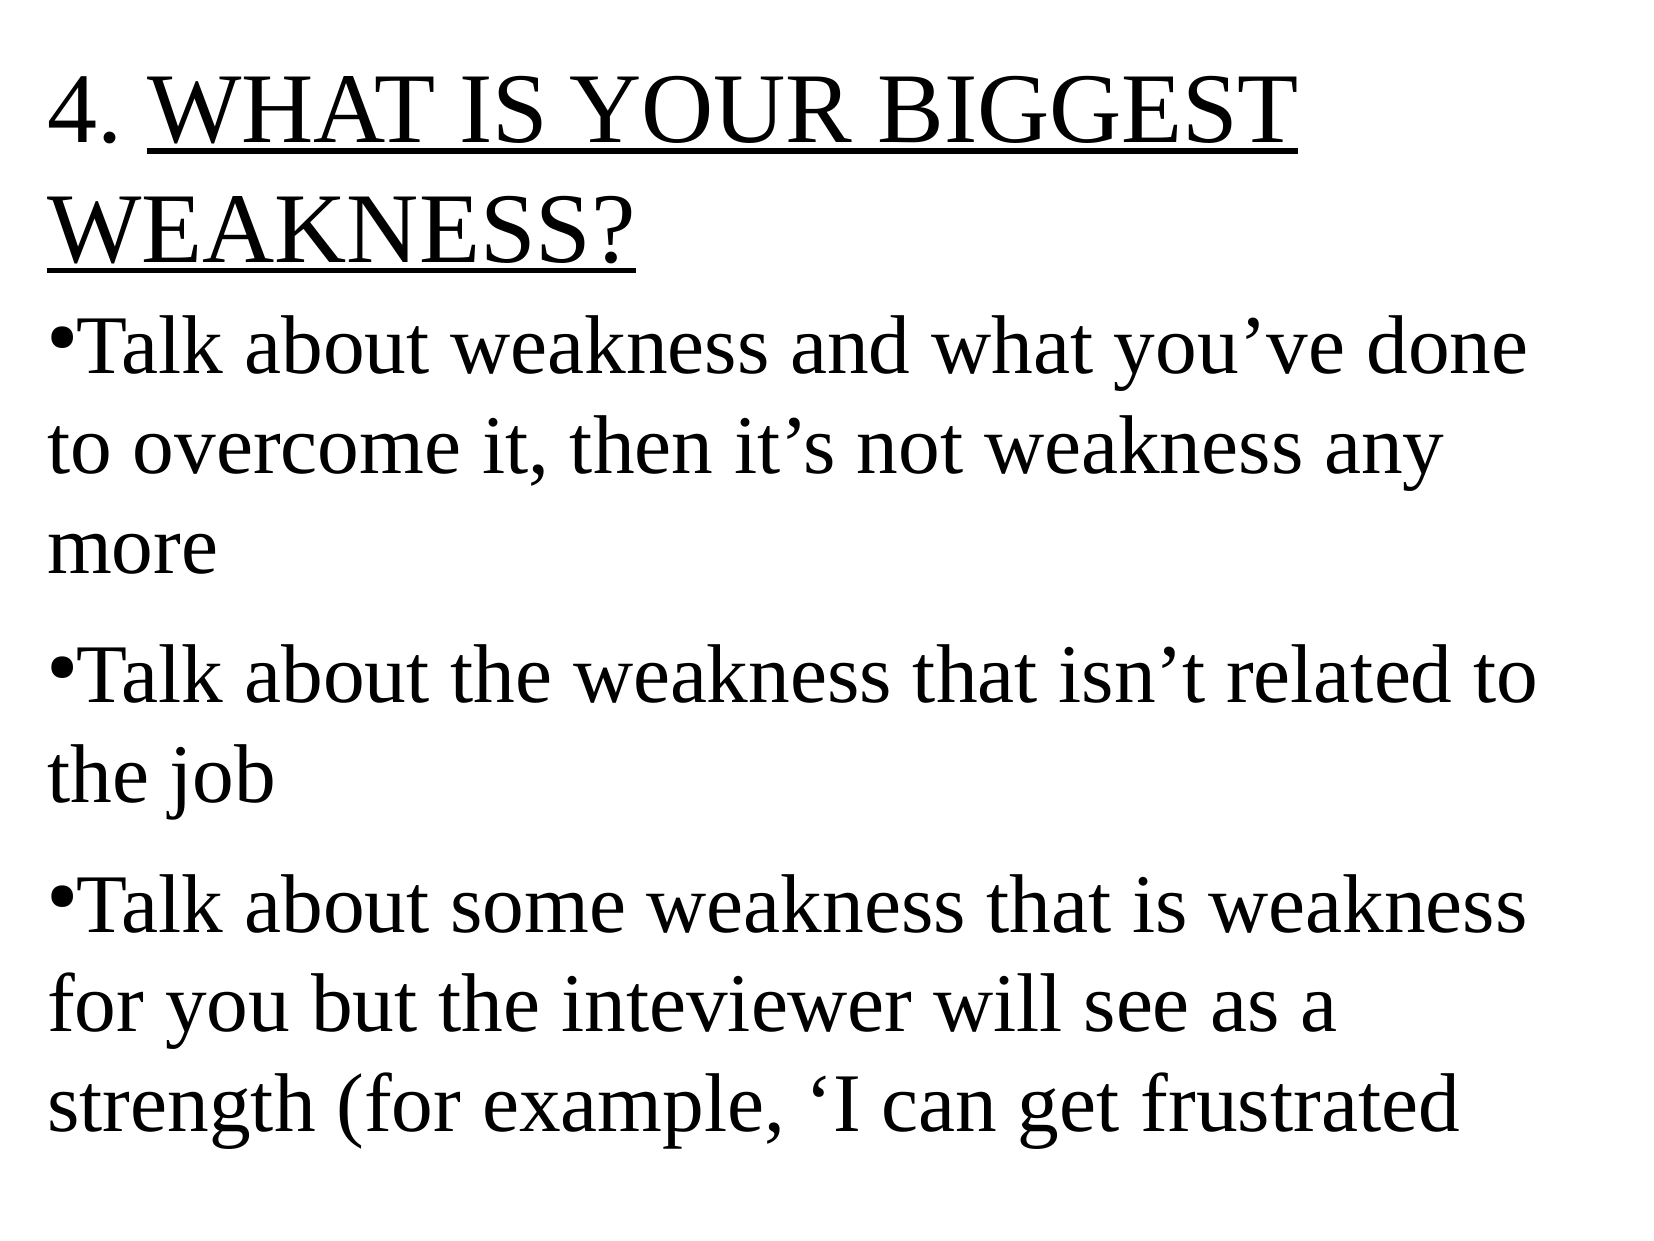

# 4. WHAT IS YOUR BIGGEST WEAKNESS?
Talk about weakness and what you’ve done to overcome it, then it’s not weakness any more
Talk about the weakness that isn’t related to the job
Talk about some weakness that is weakness for you but the inteviewer will see as a strength (for example, ‘I can get frustrated